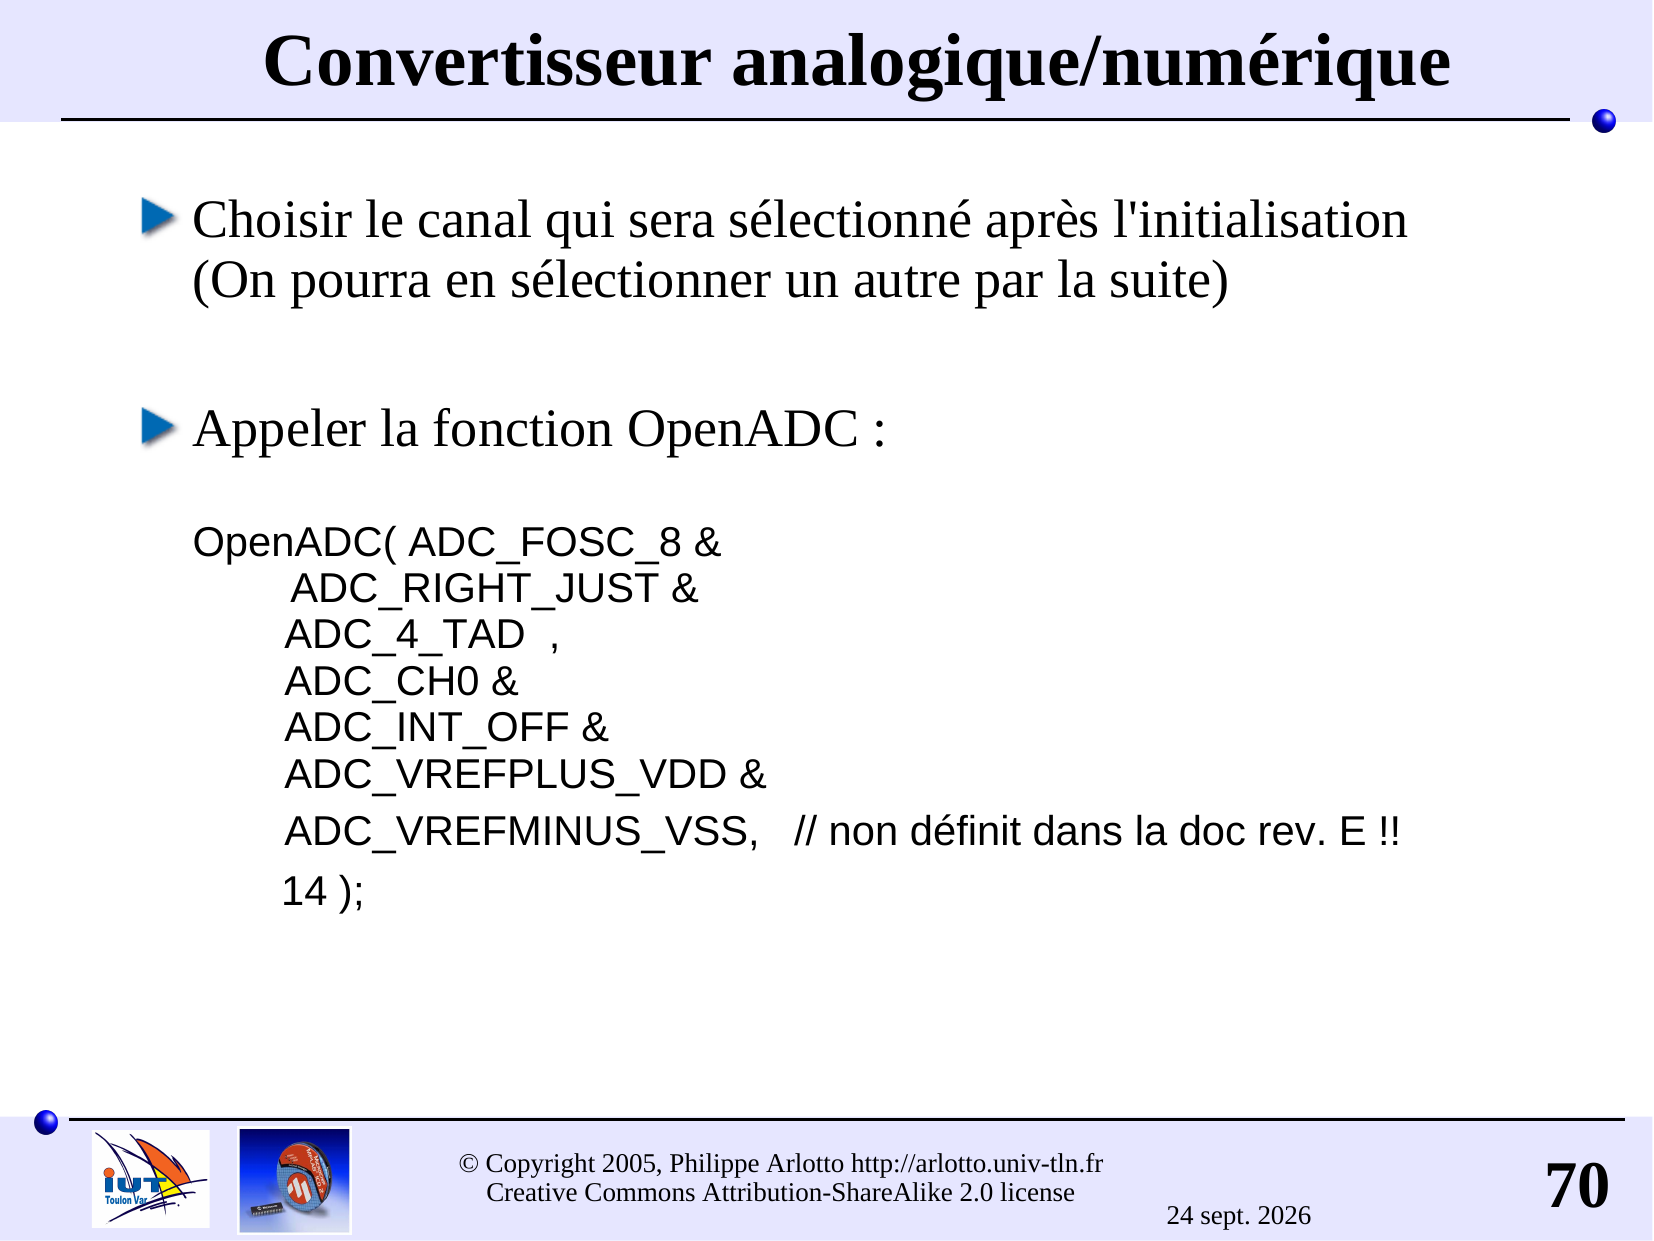

# Convertisseur analogique/numérique
Choisir le canal qui sera sélectionné après l'initialisation
(On pourra en sélectionner un autre par la suite)
Appeler la fonction OpenADC :
OpenADC( ADC_FOSC_8 &
 	 ADC_RIGHT_JUST &
 ADC_4_TAD ,
 ADC_CH0 &
 ADC_INT_OFF &
 ADC_VREFPLUS_VDD &
 ADC_VREFMINUS_VSS, // non définit dans la doc rev. E !! 	 14 );